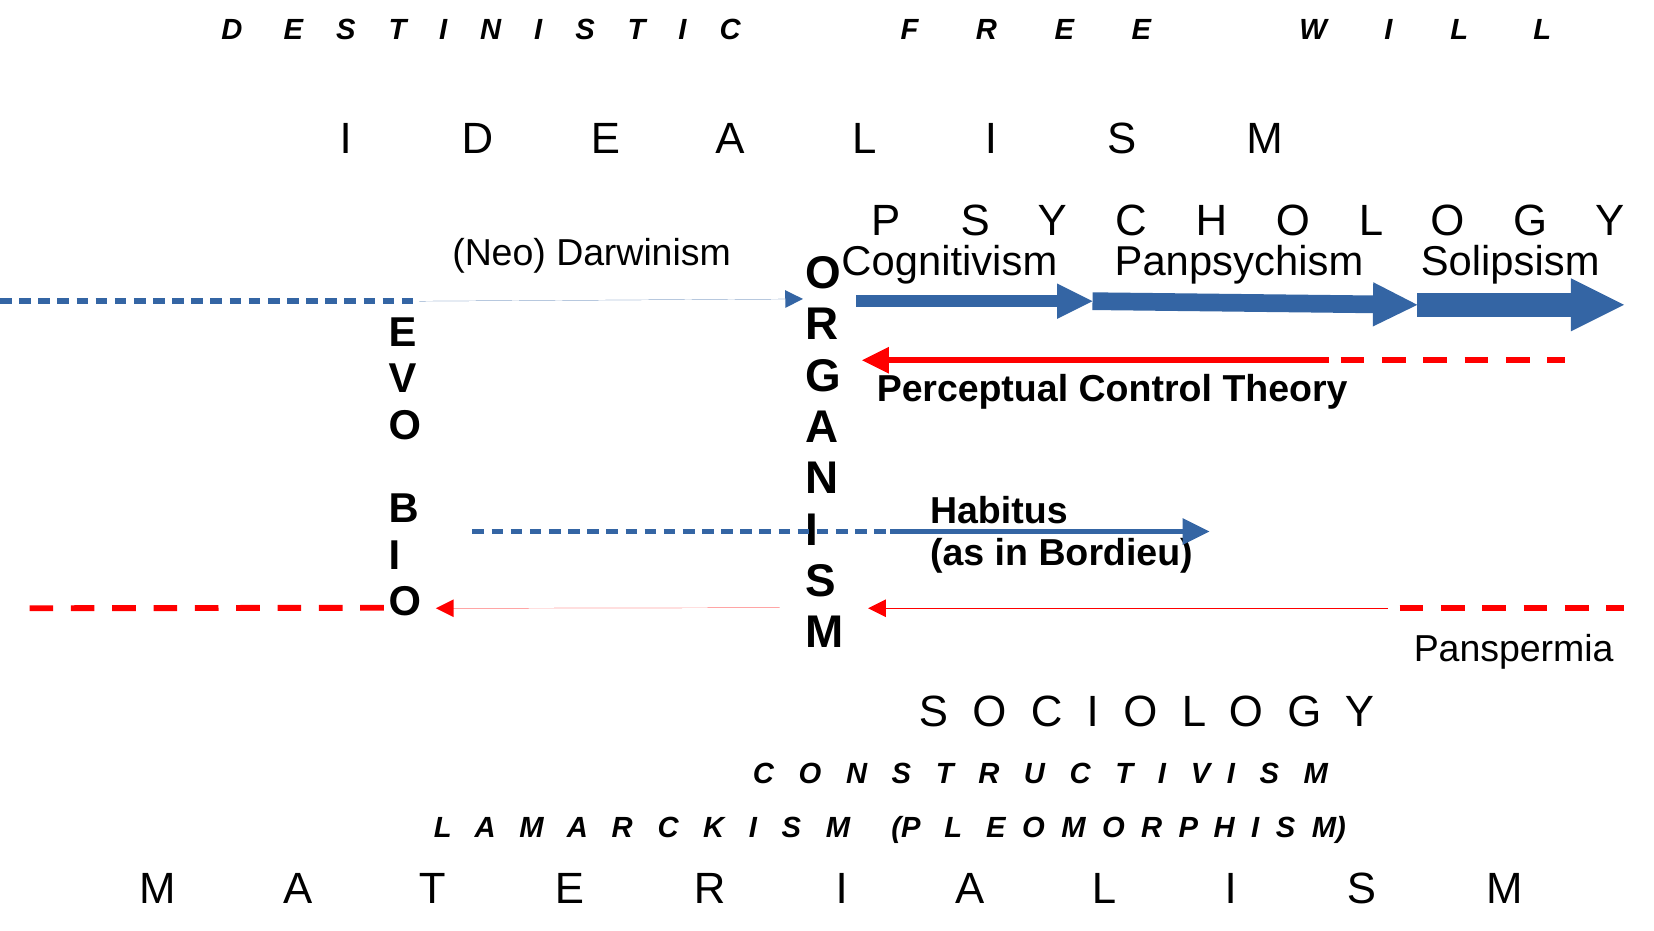

D E S T I N I S T I C
F R E E W I L L
I D E A L I S M
P S Y C H O L O G Y
(Neo) Darwinism
Cognitivism Panpsychism Solipsism
O
R
G
A
N
I
S
M
E
V
O
B
I
O
Perceptual Control Theory
Habitus
(as in Bordieu)
Panspermia
 S O C I O L O G Y
C O N S T R U C T I V I S M
L A M A R C K I S M (P L E O M O R P H I S M)
 M A T E R I A L I S M